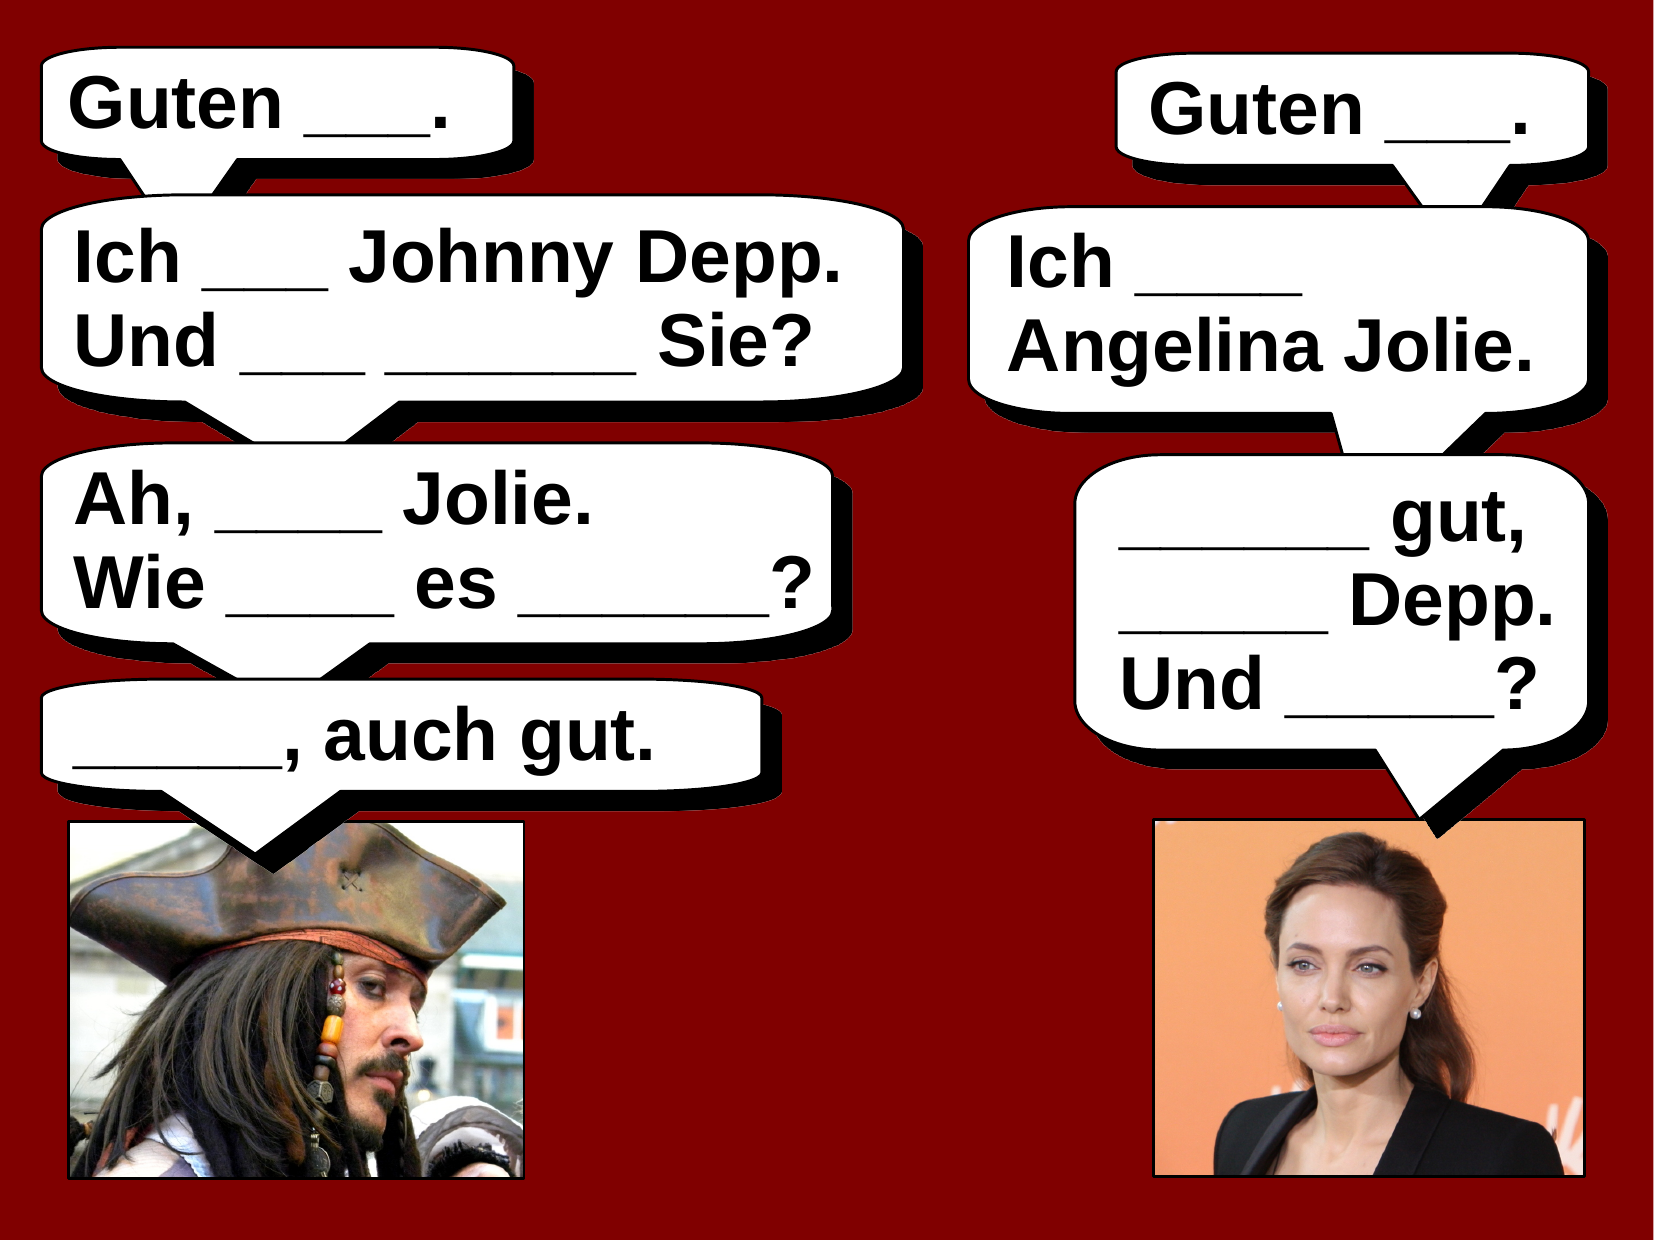

Guten ___.
Guten ___.
Ich ___ Johnny Depp.
Und ___ ______ Sie?
Ich ____ Angelina Jolie.
Ah, ____ Jolie.
Wie ____ es ______?
______ gut, _____ Depp.
Und _____?
_____, auch gut.